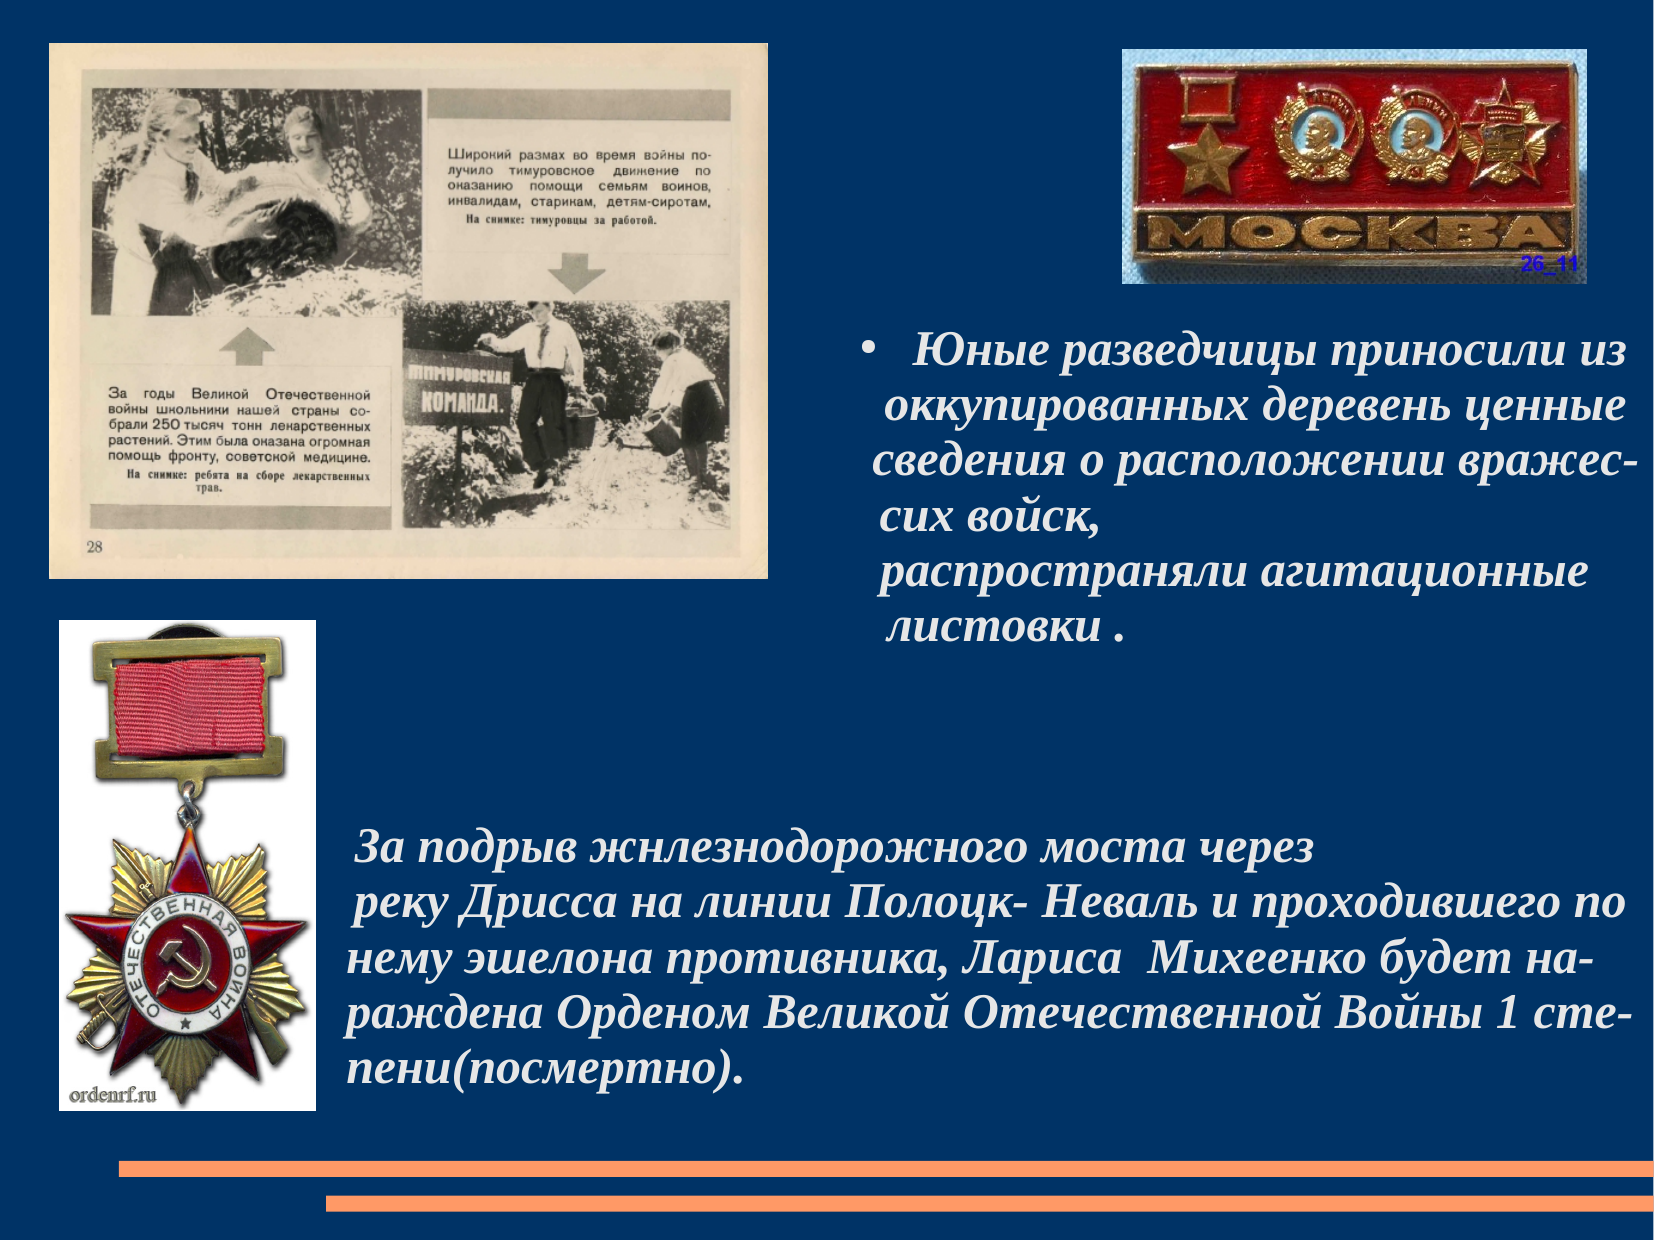

#
Юные разведчицы приносили из
оккупированных деревень ценные
сведения о расположении вражес-
сих войск,
распространяли агитационные
 листовки .
 За подрыв жнлезнодорожного моста через
 реку Дрисса на линии Полоцк- Неваль и проходившего по
 нему эшелона противника, Лариса Михеенко будет на- раждена Орденом Великой Отечественной Войны 1 сте- пени(посмертно).
 -